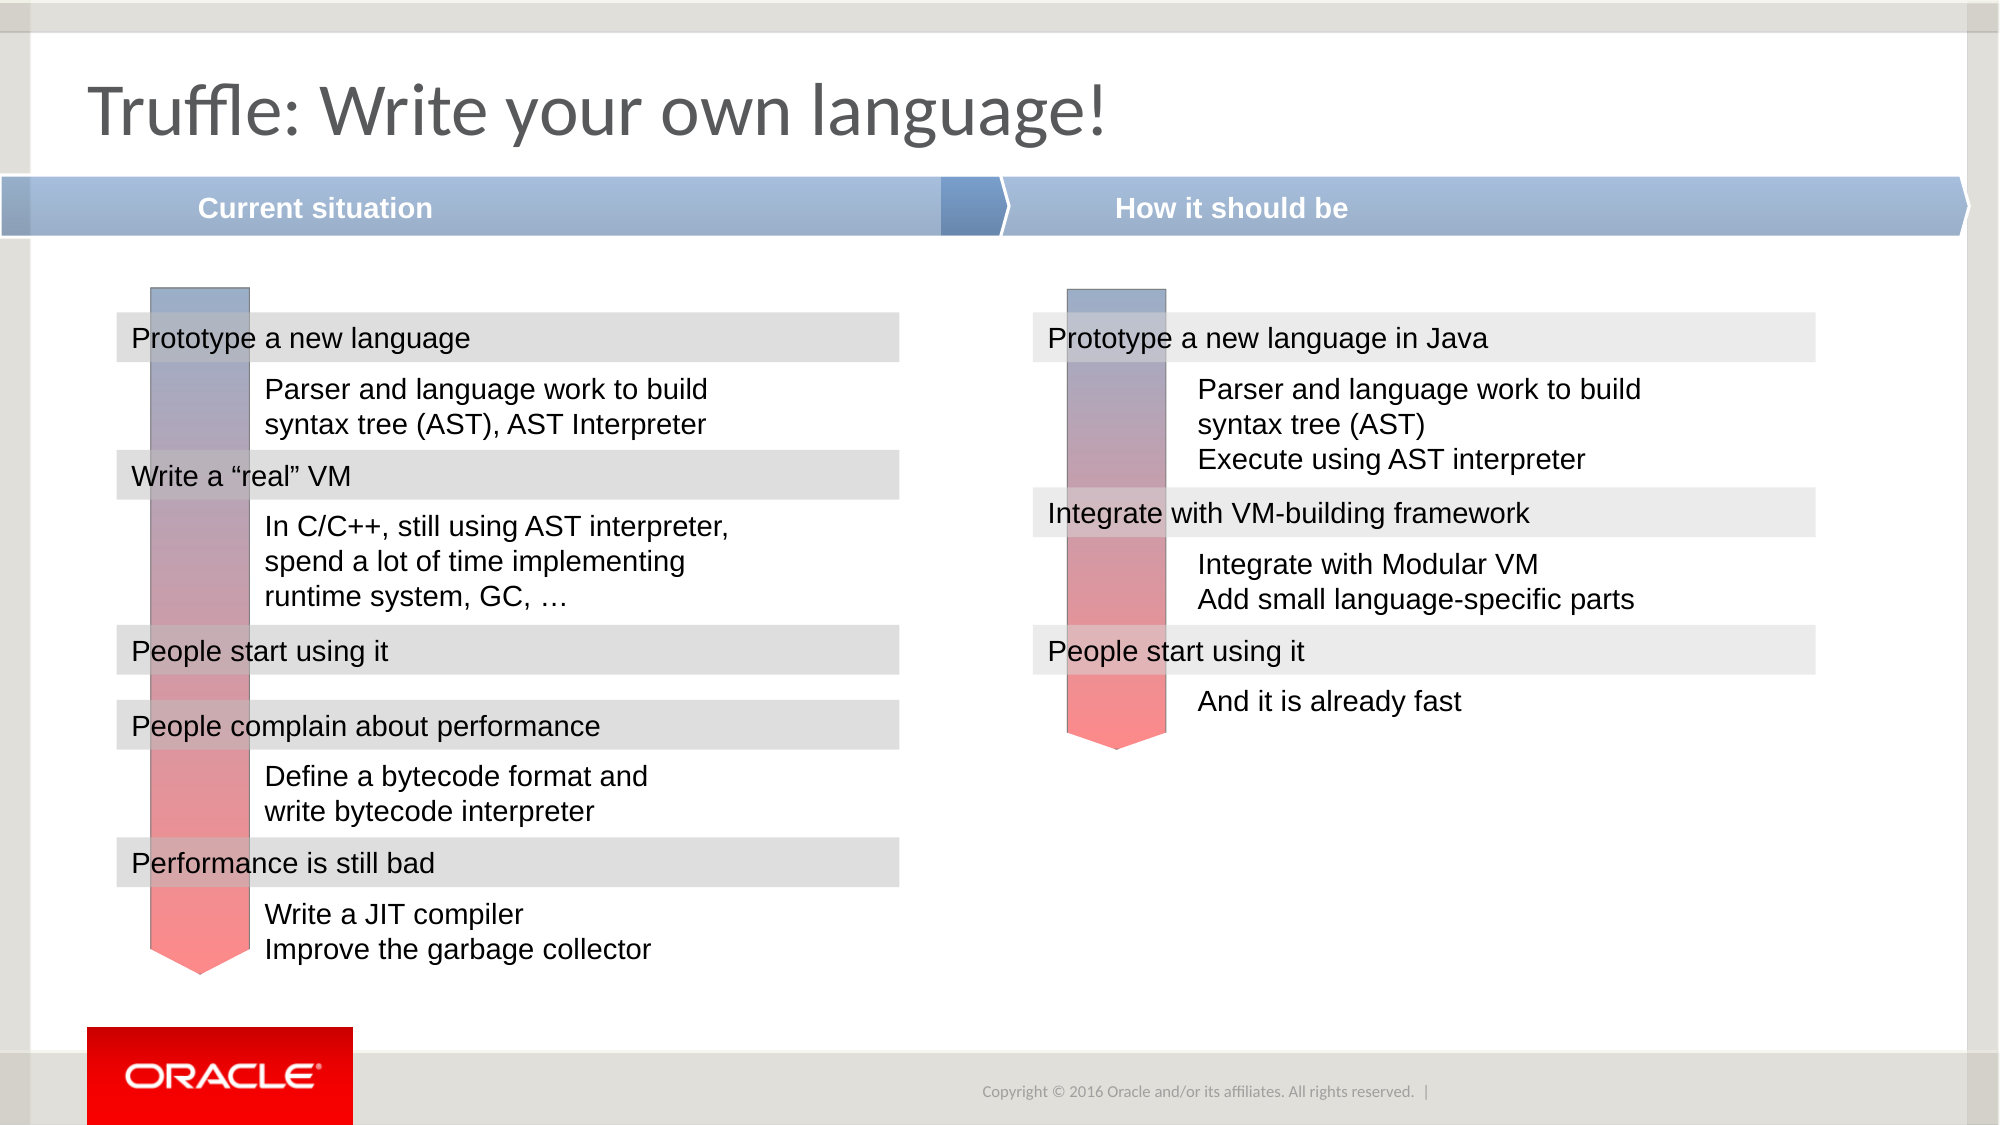

# Truffle: Write your own language!
Current situation
How it should be
Prototype a new language
Prototype a new language in Java
Parser and language work to build
syntax tree (AST), AST Interpreter
Parser and language work to build
syntax tree (AST)
Execute using AST interpreter
Write a “real” VM
Integrate with VM-building framework
In C/C++, still using AST interpreter,
spend a lot of time implementing
runtime system, GC, …
Integrate with Modular VM
Add small language-specific parts
People start using it
People start using it
And it is already fast
People complain about performance
Define a bytecode format and
write bytecode interpreter
Performance is still bad
Write a JIT compiler
Improve the garbage collector